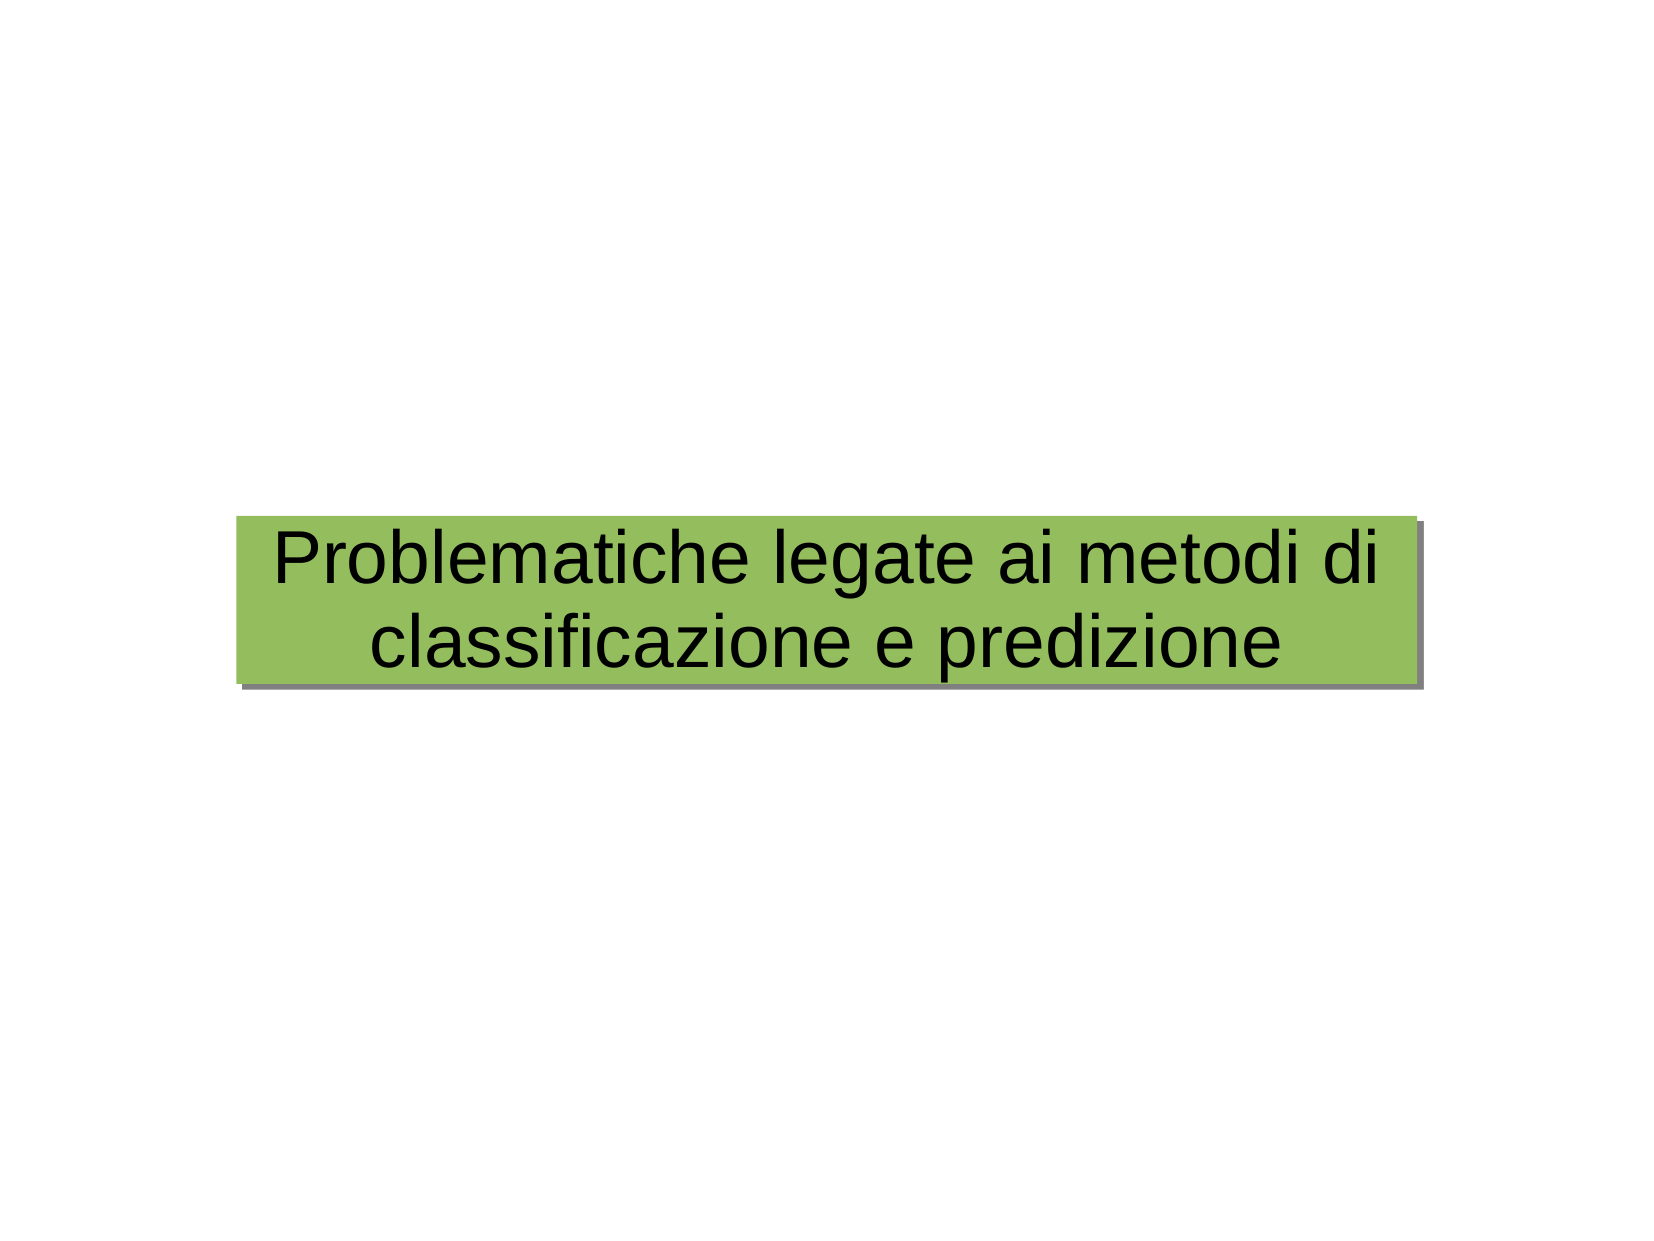

Problematiche legate ai metodi di classificazione e predizione